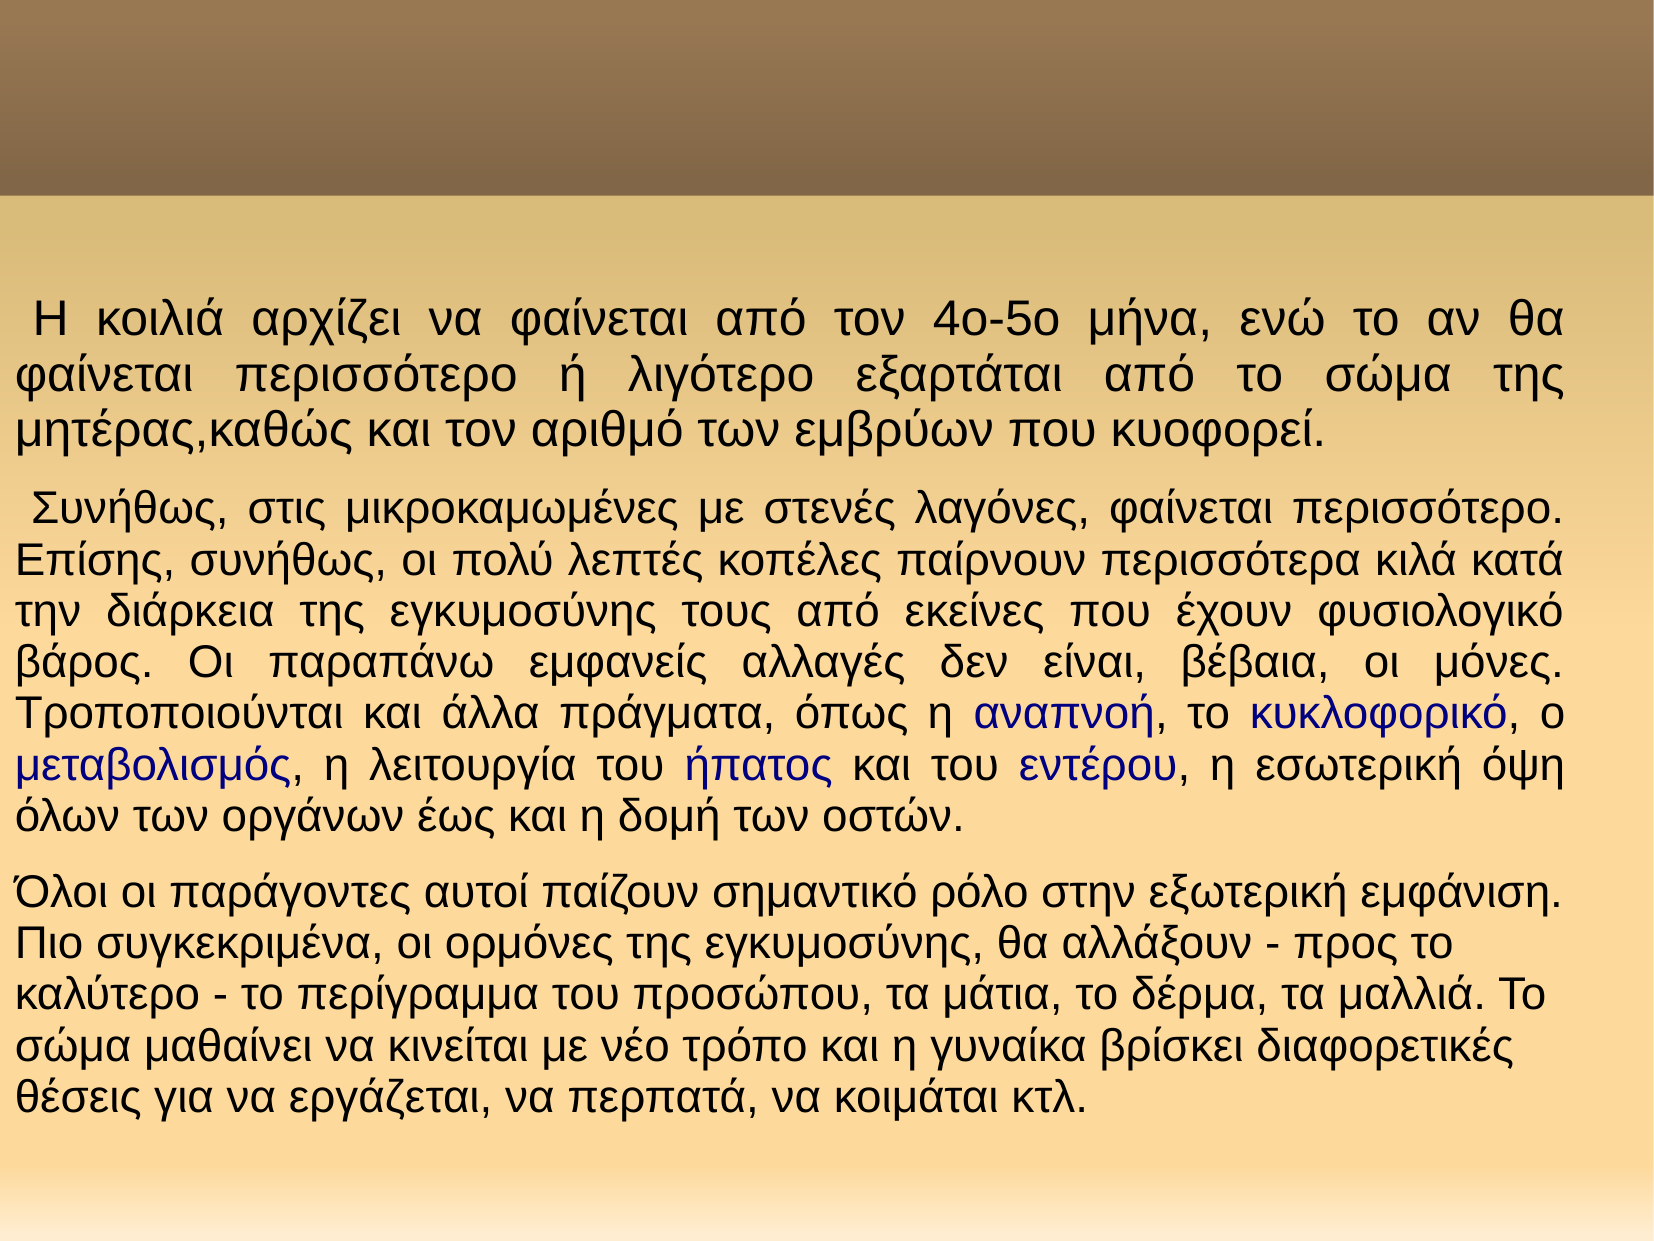

Η κοιλιά αρχίζει να φαίνεται από τον 4ο-5ο μήνα, ενώ το αν θα φαίνεται περισσότερο ή λιγότερο εξαρτάται από το σώμα της μητέρας,καθώς και τον αριθμό των εμβρύων που κυοφορεί.
Συνήθως, στις μικροκαμωμένες με στενές λαγόνες, φαίνεται περισσότερο. Επίσης, συνήθως, οι πολύ λεπτές κοπέλες παίρνουν περισσότερα κιλά κατά την διάρκεια της εγκυμοσύνης τους από εκείνες που έχουν φυσιολογικό βάρος. Οι παραπάνω εμφανείς αλλαγές δεν είναι, βέβαια, οι μόνες. Τροποποιούνται και άλλα πράγματα, όπως η αναπνοή, το κυκλοφορικό, ο μεταβολισμός, η λειτουργία του ήπατος και του εντέρου, η εσωτερική όψη όλων των οργάνων έως και η δομή των οστών.
Όλοι οι παράγοντες αυτοί παίζουν σημαντικό ρόλο στην εξωτερική εμφάνιση. Πιο συγκεκριμένα, οι ορμόνες της εγκυμοσύνης, θα αλλάξουν - προς το καλύτερο - το περίγραμμα του προσώπου, τα μάτια, το δέρμα, τα μαλλιά. Το σώμα μαθαίνει να κινείται με νέο τρόπο και η γυναίκα βρίσκει διαφορετικές θέσεις για να εργάζεται, να περπατά, να κοιμάται κτλ.